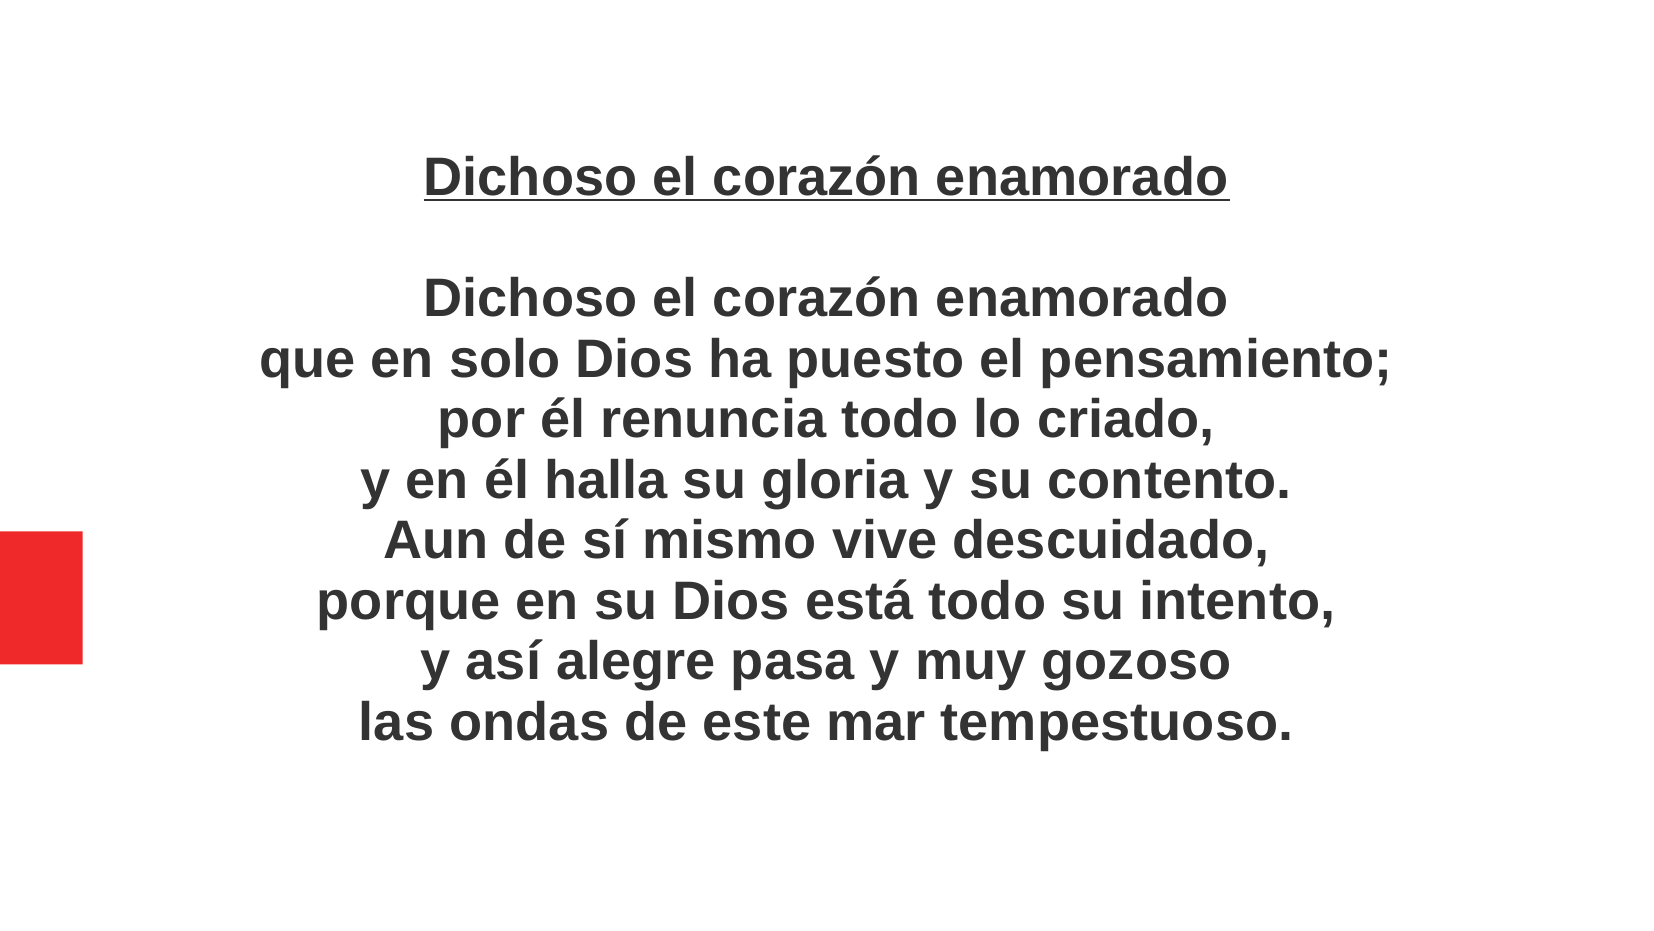

# Dichoso el corazón enamorado Dichoso el corazón enamorado que en solo Dios ha puesto el pensamiento; por él renuncia todo lo criado, y en él halla su gloria y su contento. Aun de sí mismo vive descuidado, porque en su Dios está todo su intento, y así alegre pasa y muy gozoso las ondas de este mar tempestuoso.